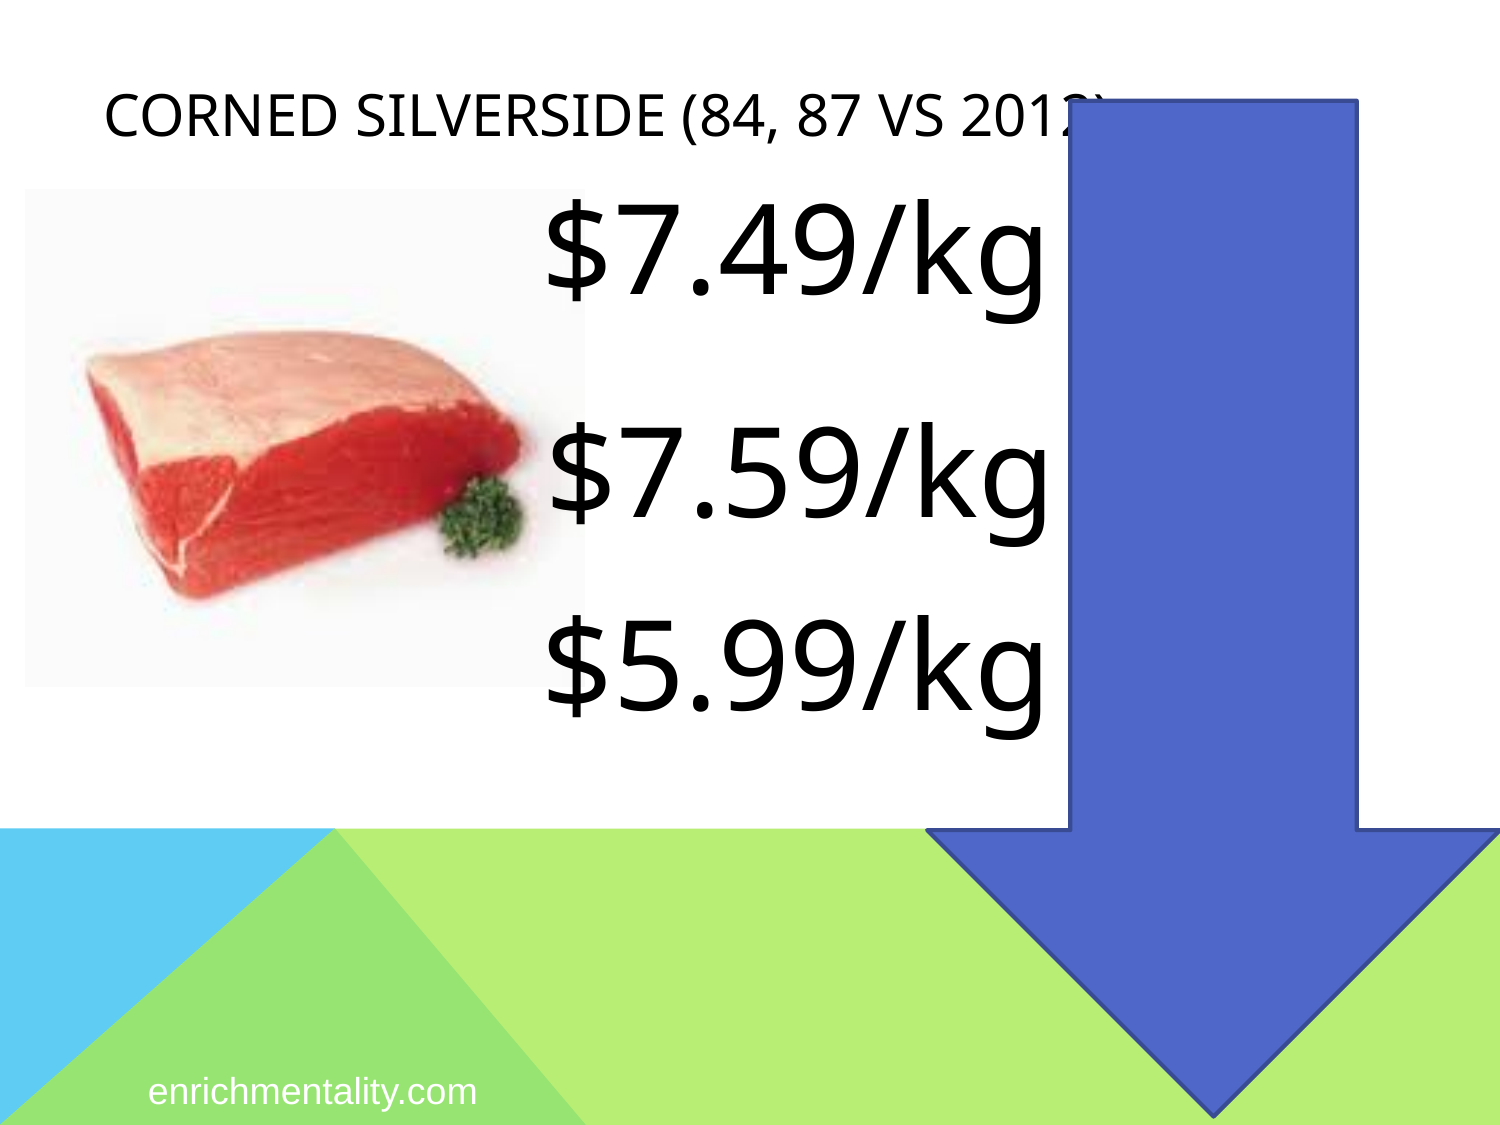

# Corned Silverside (84, 87 vs 2012)
$7.49/kg
1984
$7.59/kg
1987
$5.99/kg
2012
enrichmentality.com